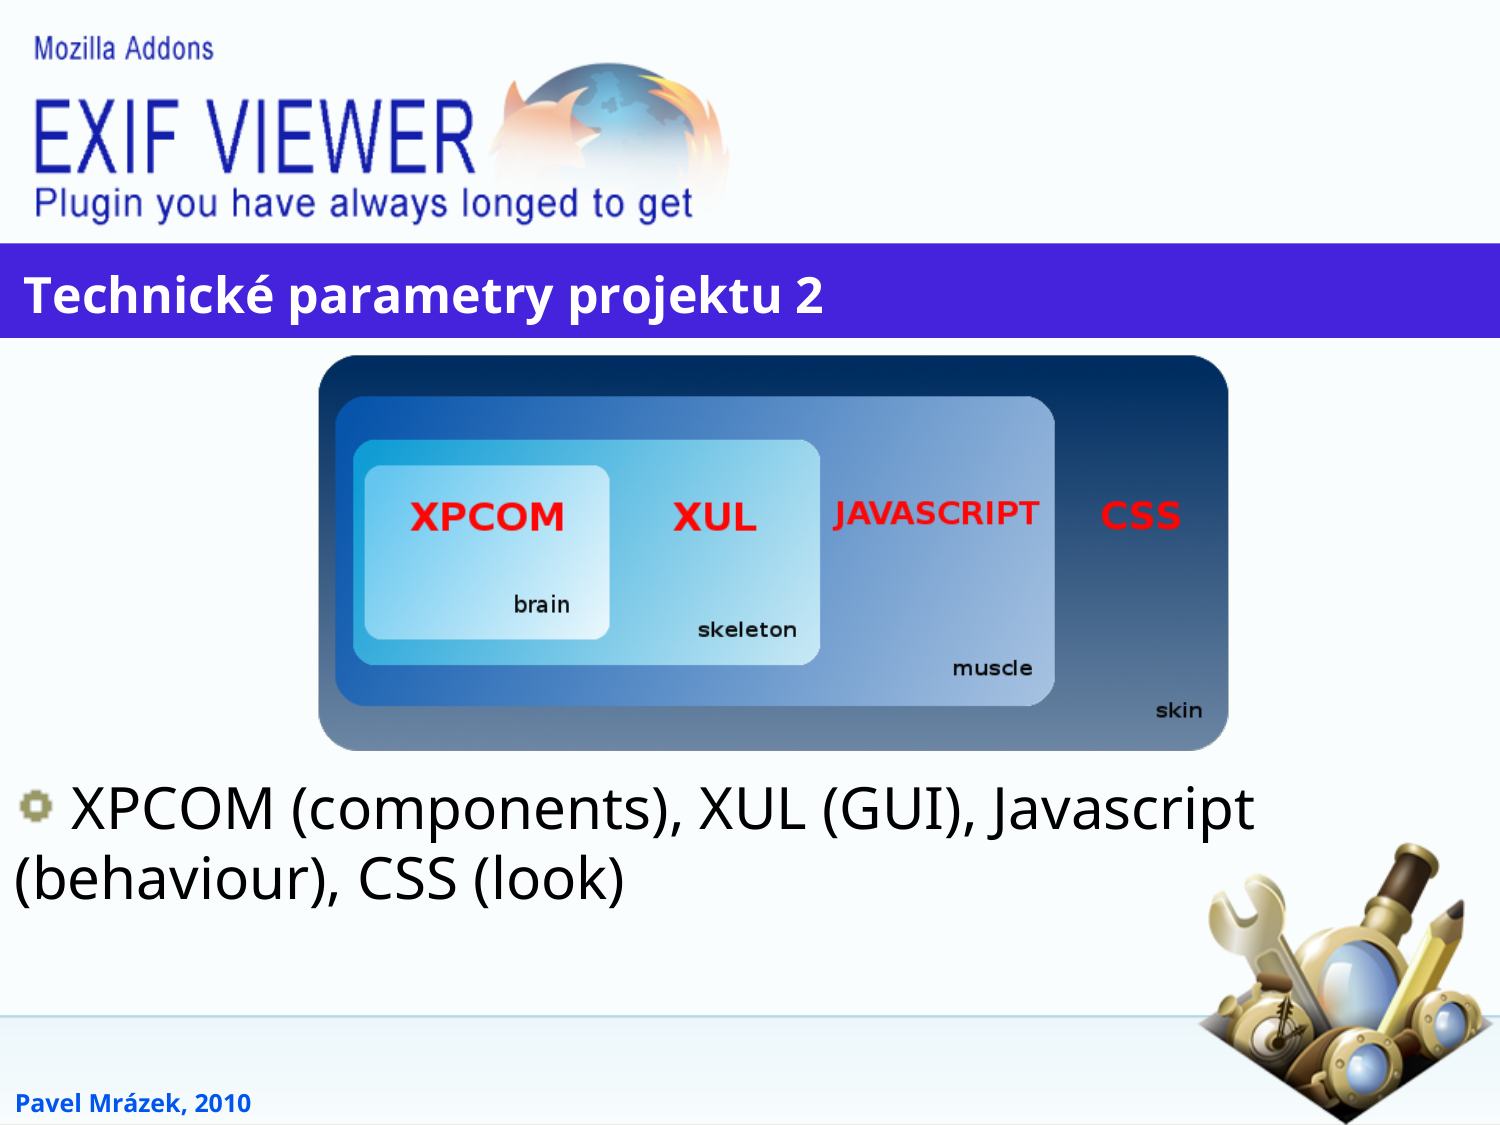

Technické parametry projektu 2
 XPCOM (components), XUL (GUI), Javascript (behaviour), CSS (look)
Pavel Mrázek, 2010